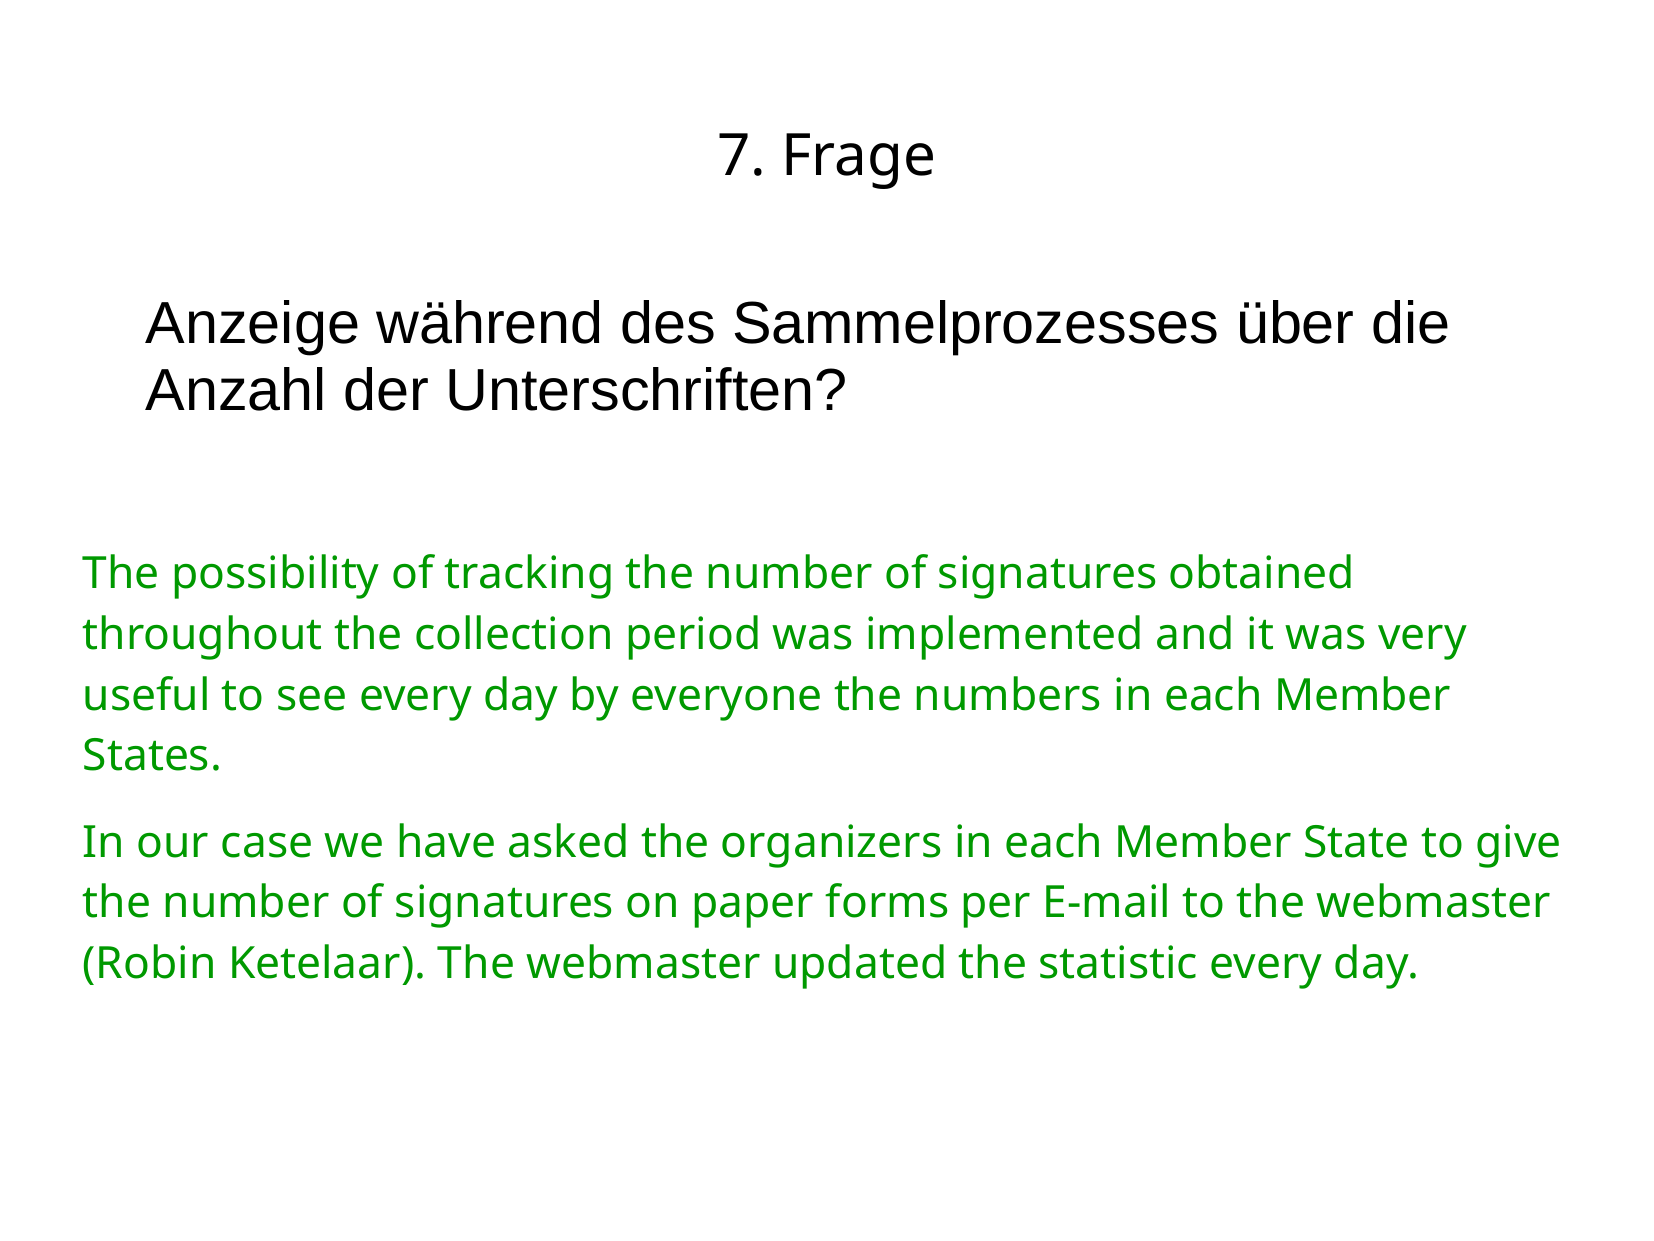

# 7. Frage
Anzeige während des Sammelprozesses über die Anzahl der Unterschriften?
The possibility of tracking the number of signatures obtained throughout the collection period was implemented and it was very useful to see every day by everyone the numbers in each Member States.
In our case we have asked the organizers in each Member State to give the number of signatures on paper forms per E-mail to the webmaster (Robin Ketelaar). The webmaster updated the statistic every day.